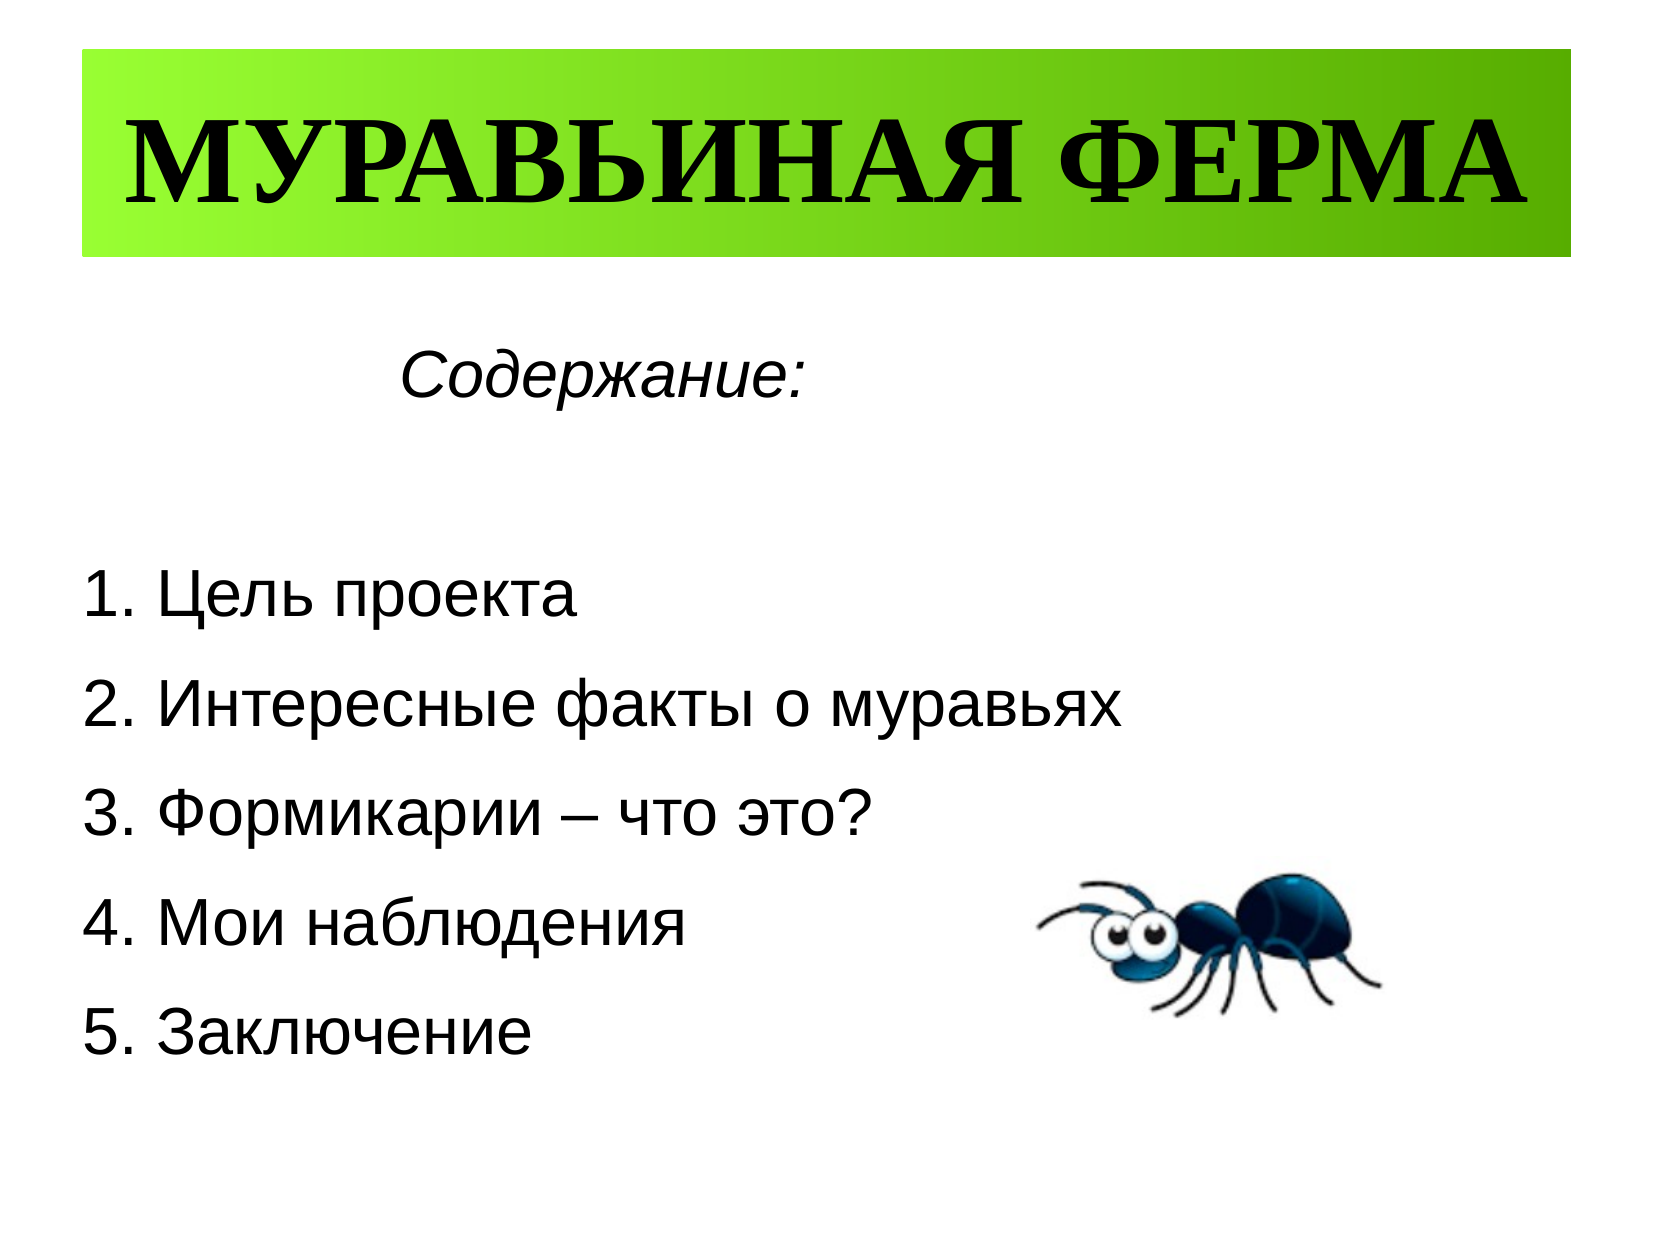

# МУРАВЬИНАЯ ФЕРМА
Содержание:
1. Цель проекта
2. Интересные факты о муравьях
3. Формикарии – что это?
4. Мои наблюдения
5. Заключение